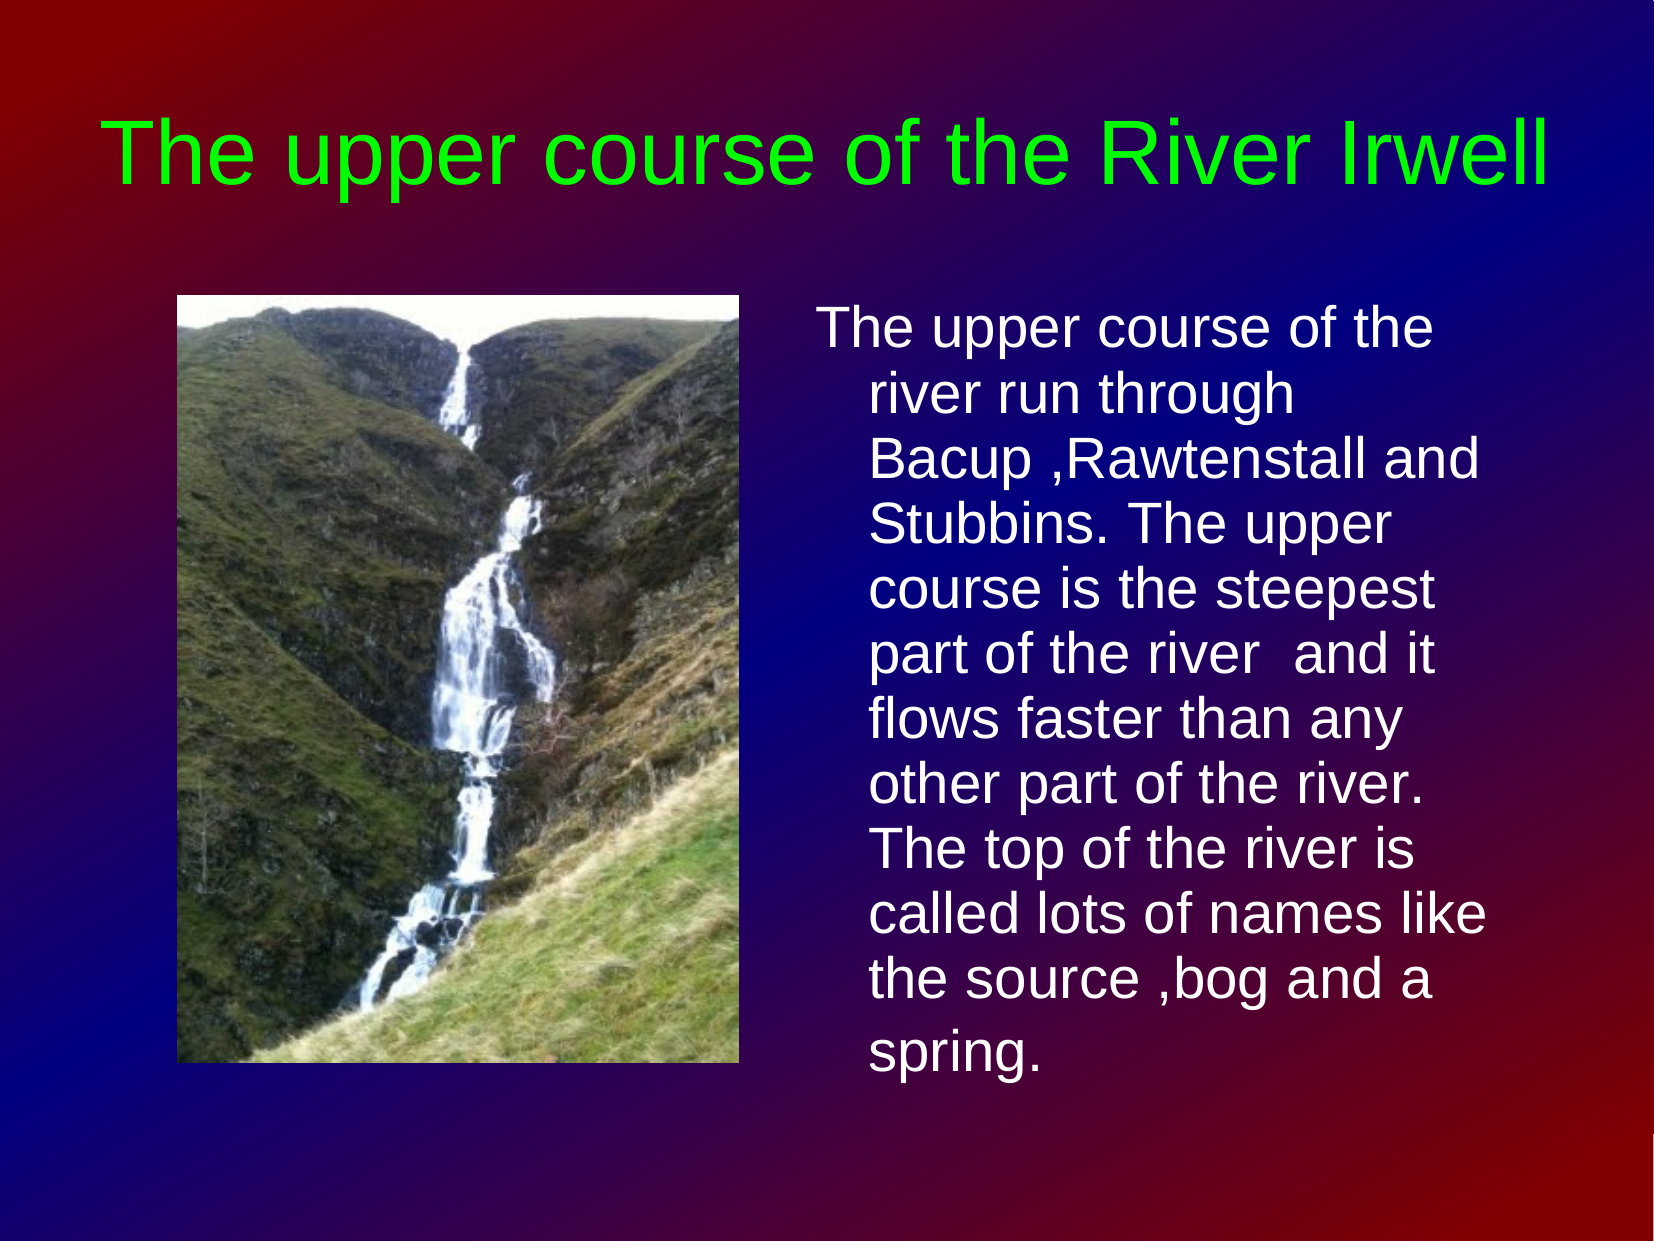

# The upper course of the River Irwell
The upper course of the river run through Bacup ,Rawtenstall and Stubbins. The upper course is the steepest part of the river and it flows faster than any other part of the river. The top of the river is called lots of names like the source ,bog and a spring.